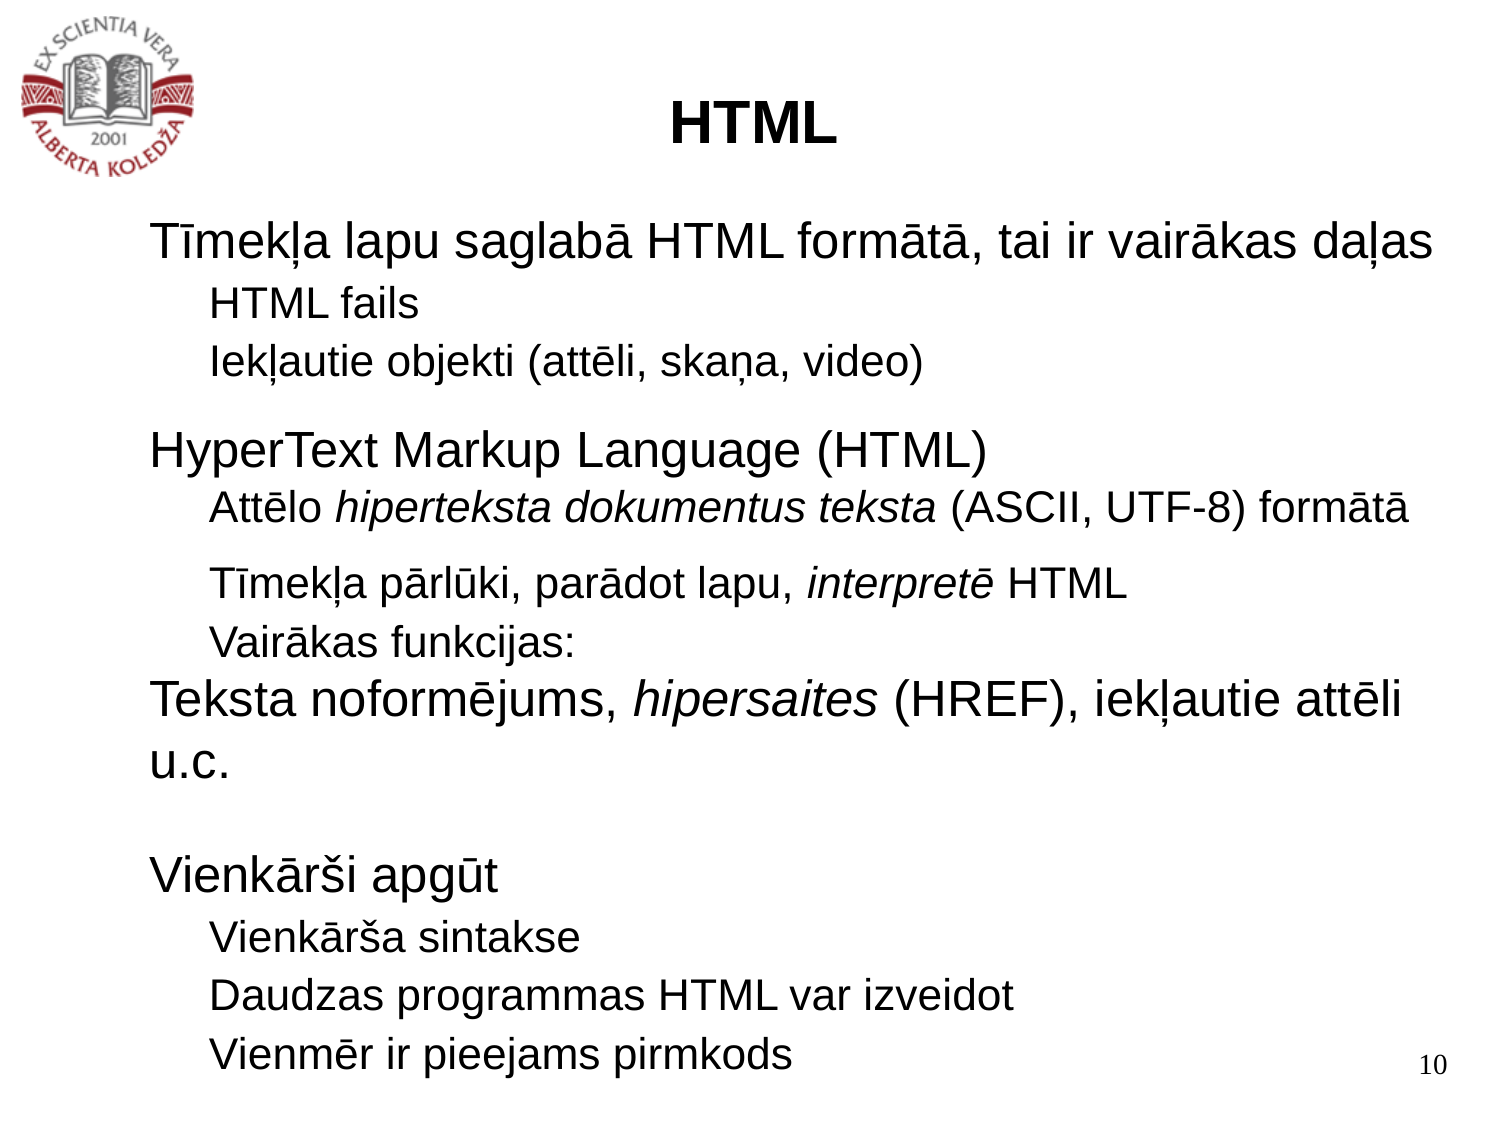

# HTML
Tīmekļa lapu saglabā HTML formātā, tai ir vairākas daļas
HTML fails
Iekļautie objekti (attēli, skaņa, video)
HyperText Markup Language (HTML)
Attēlo hiperteksta dokumentus teksta (ASCII, UTF-8) formātā
Tīmekļa pārlūki, parādot lapu, interpretē HTML
Vairākas funkcijas:
Teksta noformējums, hipersaites (HREF), iekļautie attēli u.c.
Vienkārši apgūt
Vienkārša sintakse
Daudzas programmas HTML var izveidot
Vienmēr ir pieejams pirmkods
9